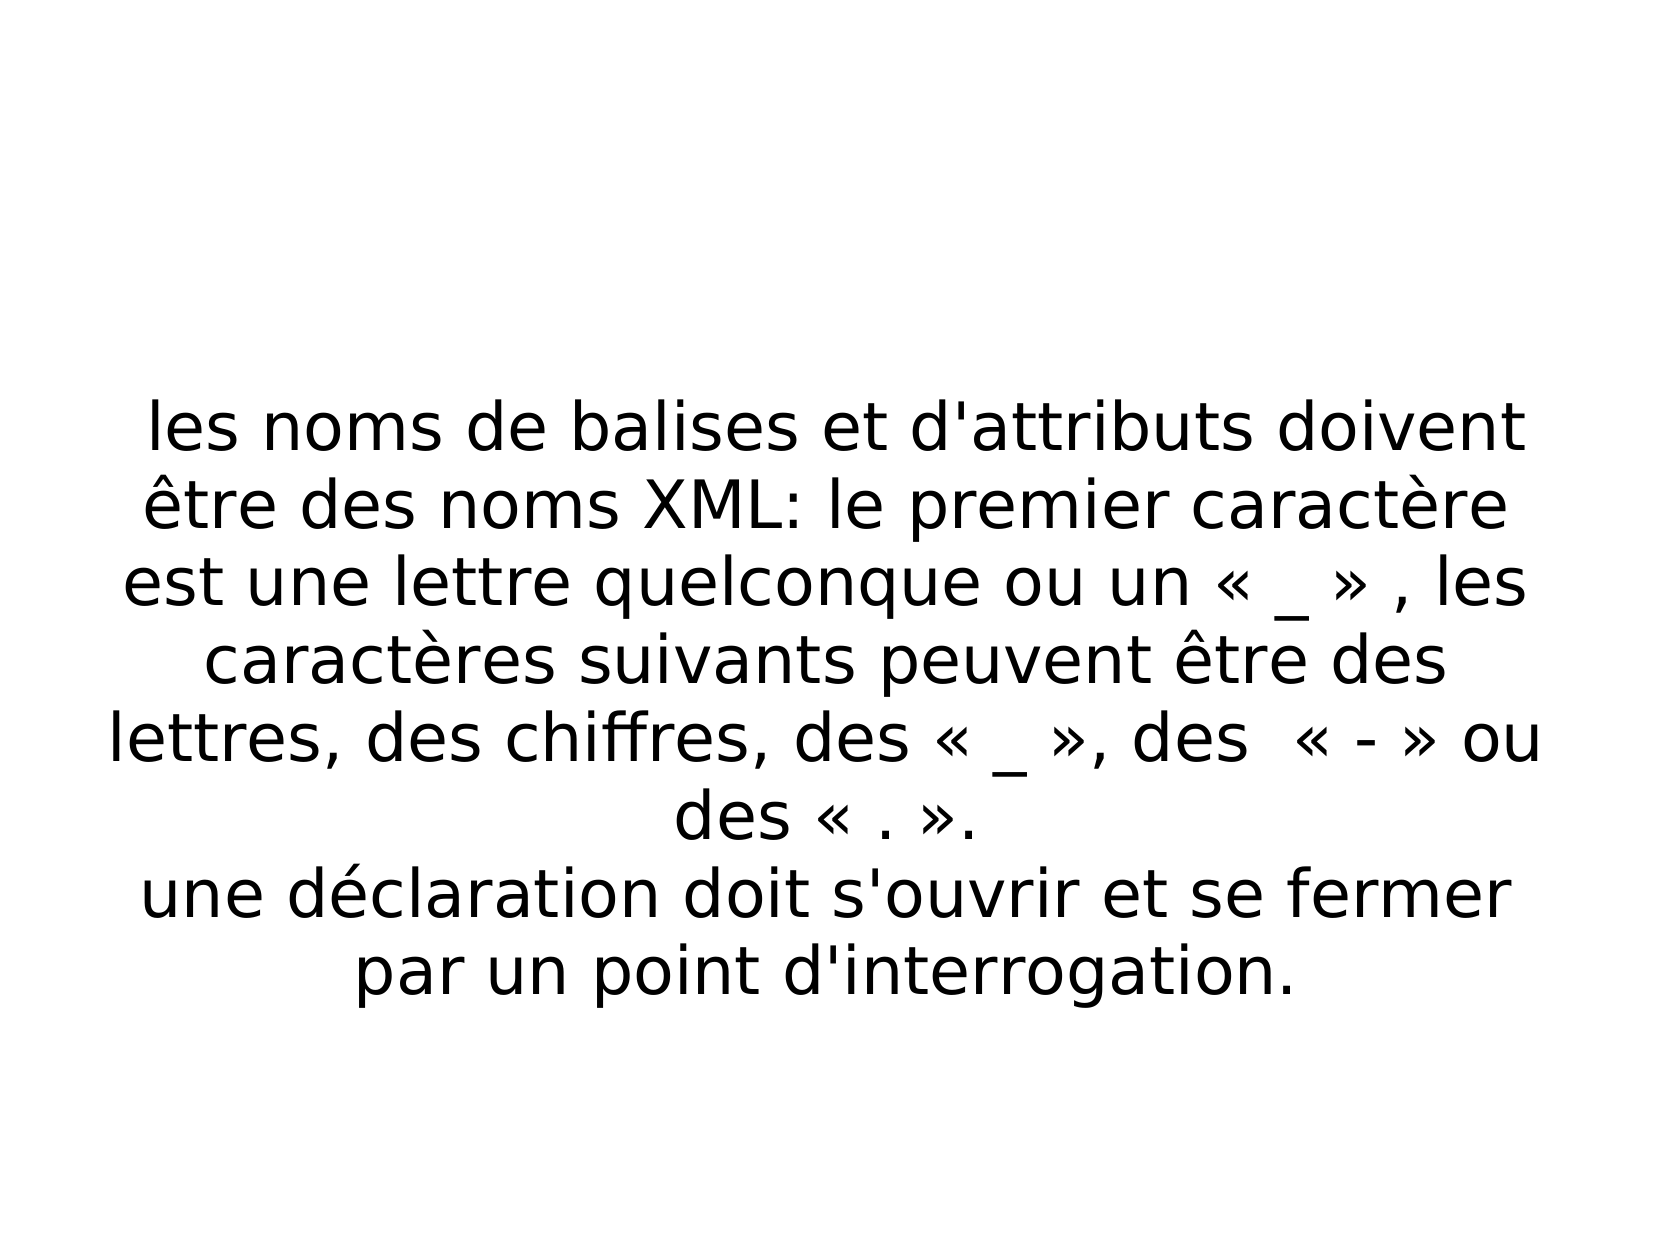

#
 les noms de balises et d'attributs doivent être des noms XML: le premier caractère est une lettre quelconque ou un « _ » , les caractères suivants peuvent être des lettres, des chiffres, des « _ », des « - » ou des « . ».
une déclaration doit s'ouvrir et se fermer par un point d'interrogation.